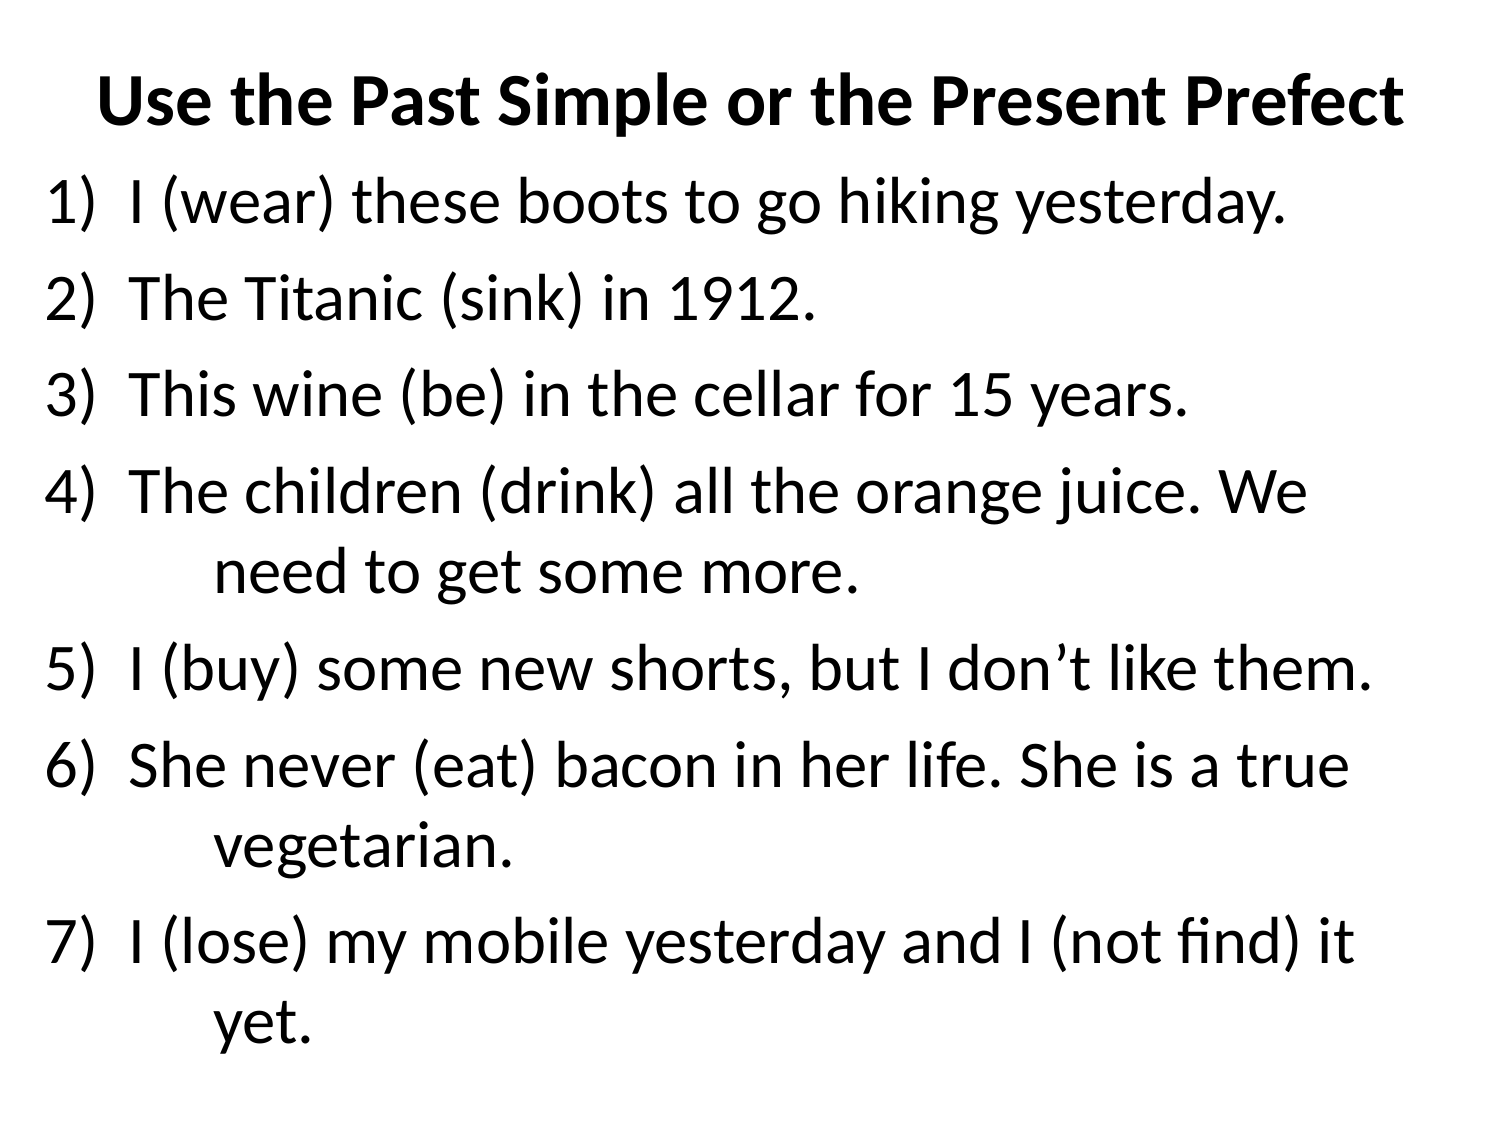

# Use the Past Simple or the Present Prefect
I (wear) these boots to go hiking yesterday.
The Titanic (sink) in 1912.
This wine (be) in the cellar for 15 years.
The children (drink) all the orange juice. We need to get some more.
I (buy) some new shorts, but I don’t like them.
She never (eat) bacon in her life. She is a true vegetarian.
I (lose) my mobile yesterday and I (not find) it yet.